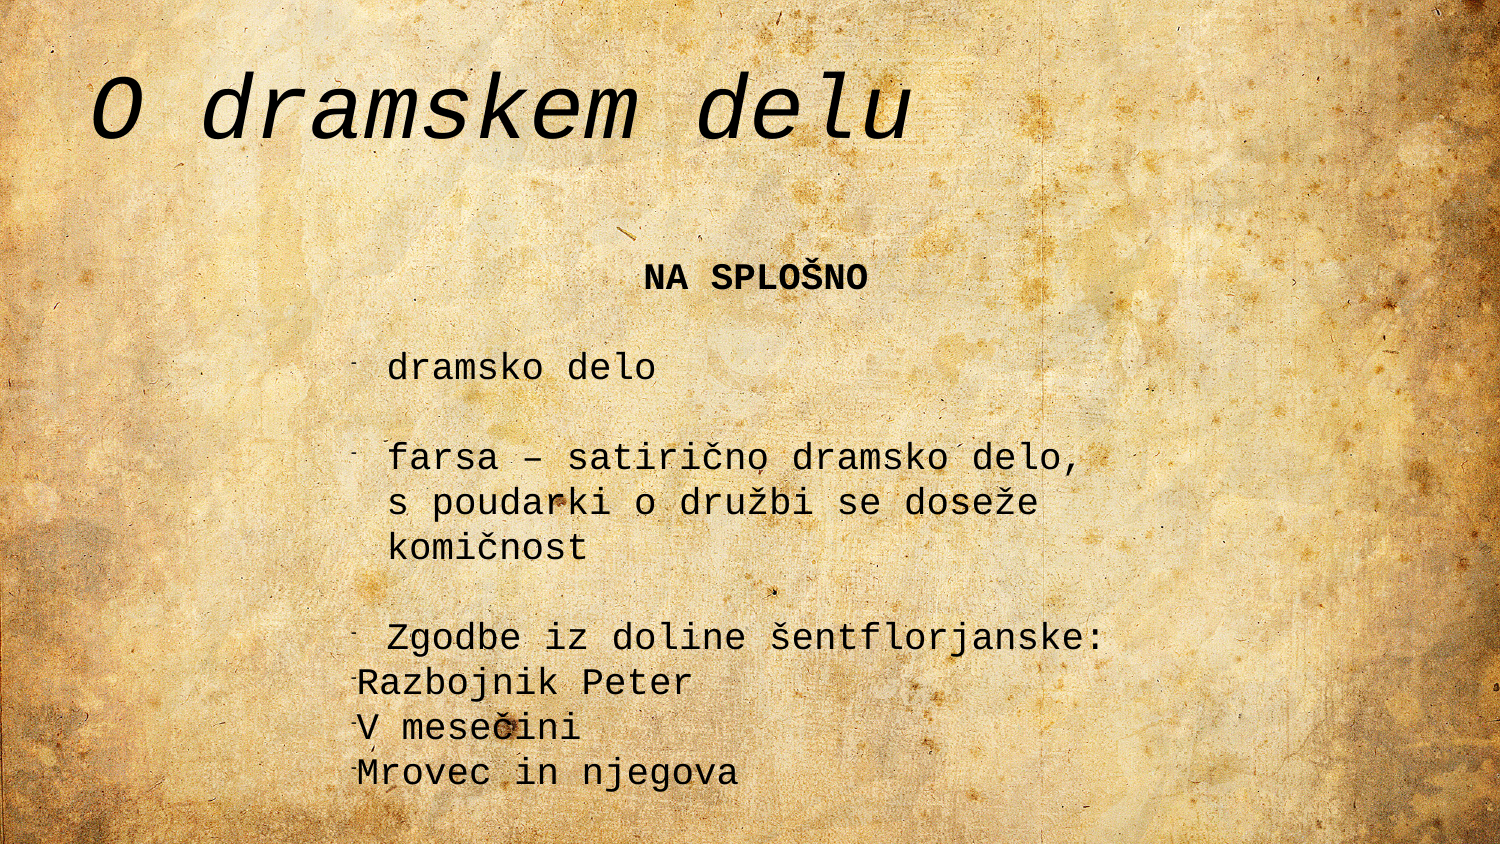

NA SPLOŠNO
dramsko delo
farsa – satirično dramsko delo,
s poudarki o družbi se doseže komičnost
Zgodbe iz doline šentflorjanske:
Razbojnik Peter
V mesečini
Mrovec in njegova